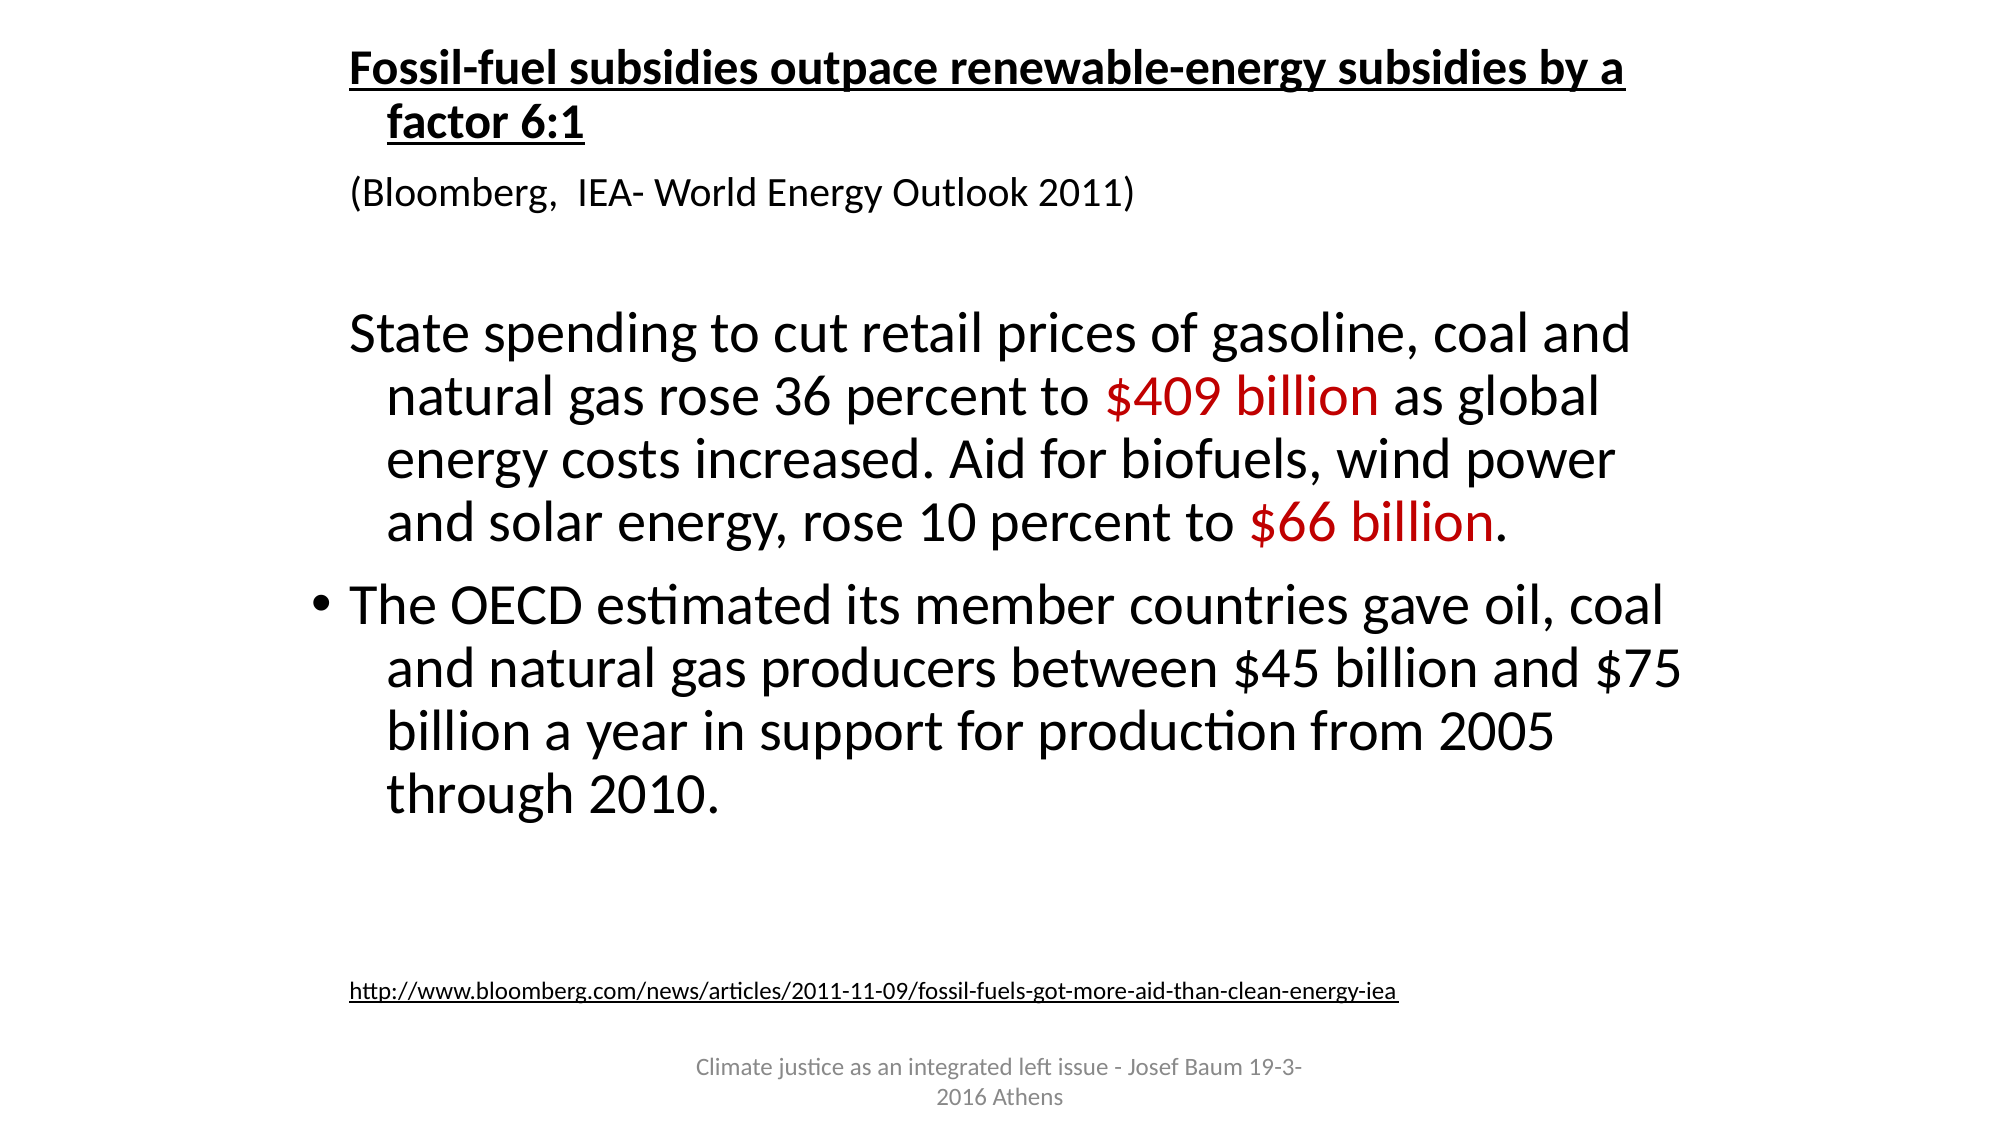

Fossil-fuel subsidies outpace renewable-energy subsidies by a factor 6:1
(Bloomberg, IEA- World Energy Outlook 2011)
State spending to cut retail prices of gasoline, coal and natural gas rose 36 percent to $409 billion as global energy costs increased. Aid for biofuels, wind power and solar energy, rose 10 percent to $66 billion.
The OECD estimated its member countries gave oil, coal and natural gas producers between $45 billion and $75 billion a year in support for production from 2005 through 2010.
http://www.bloomberg.com/news/articles/2011-11-09/fossil-fuels-got-more-aid-than-clean-energy-iea
#
Climate justice as an integrated left issue - Josef Baum 19-3-2016 Athens